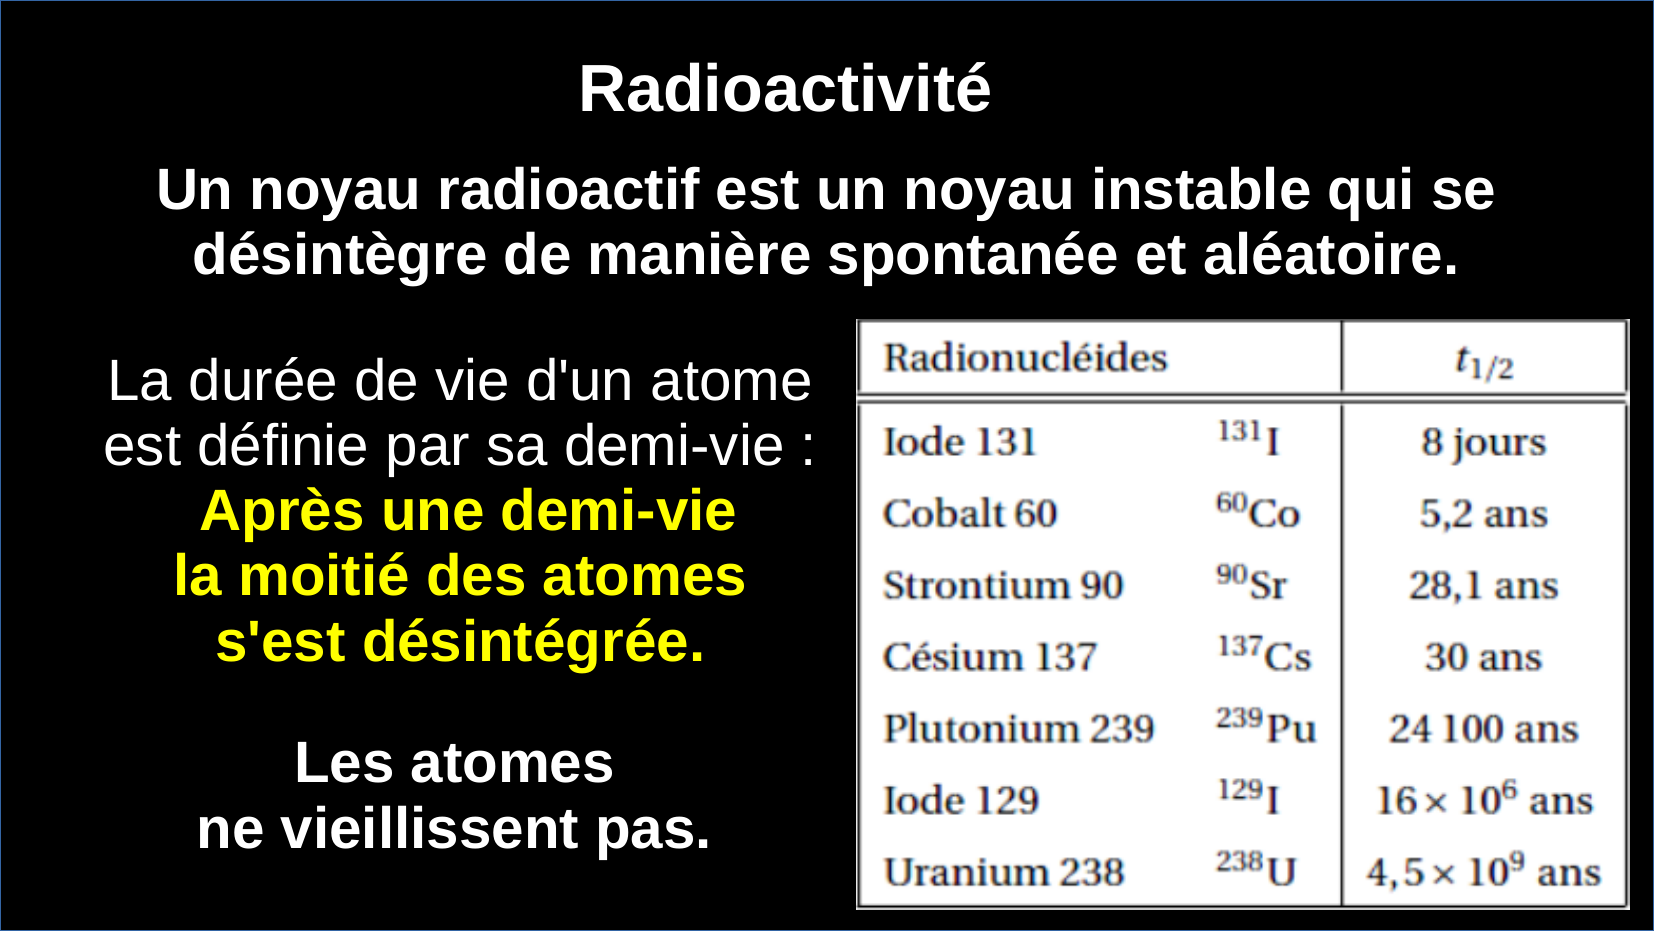

# Radioactivité
Un noyau radioactif est un noyau instable qui se désintègre de manière spontanée et aléatoire.
La durée de vie d'un atome est définie par sa demi-vie :
 Après une demi-vie
la moitié des atomes
s'est désintégrée.
Les atomes
ne vieillissent pas.